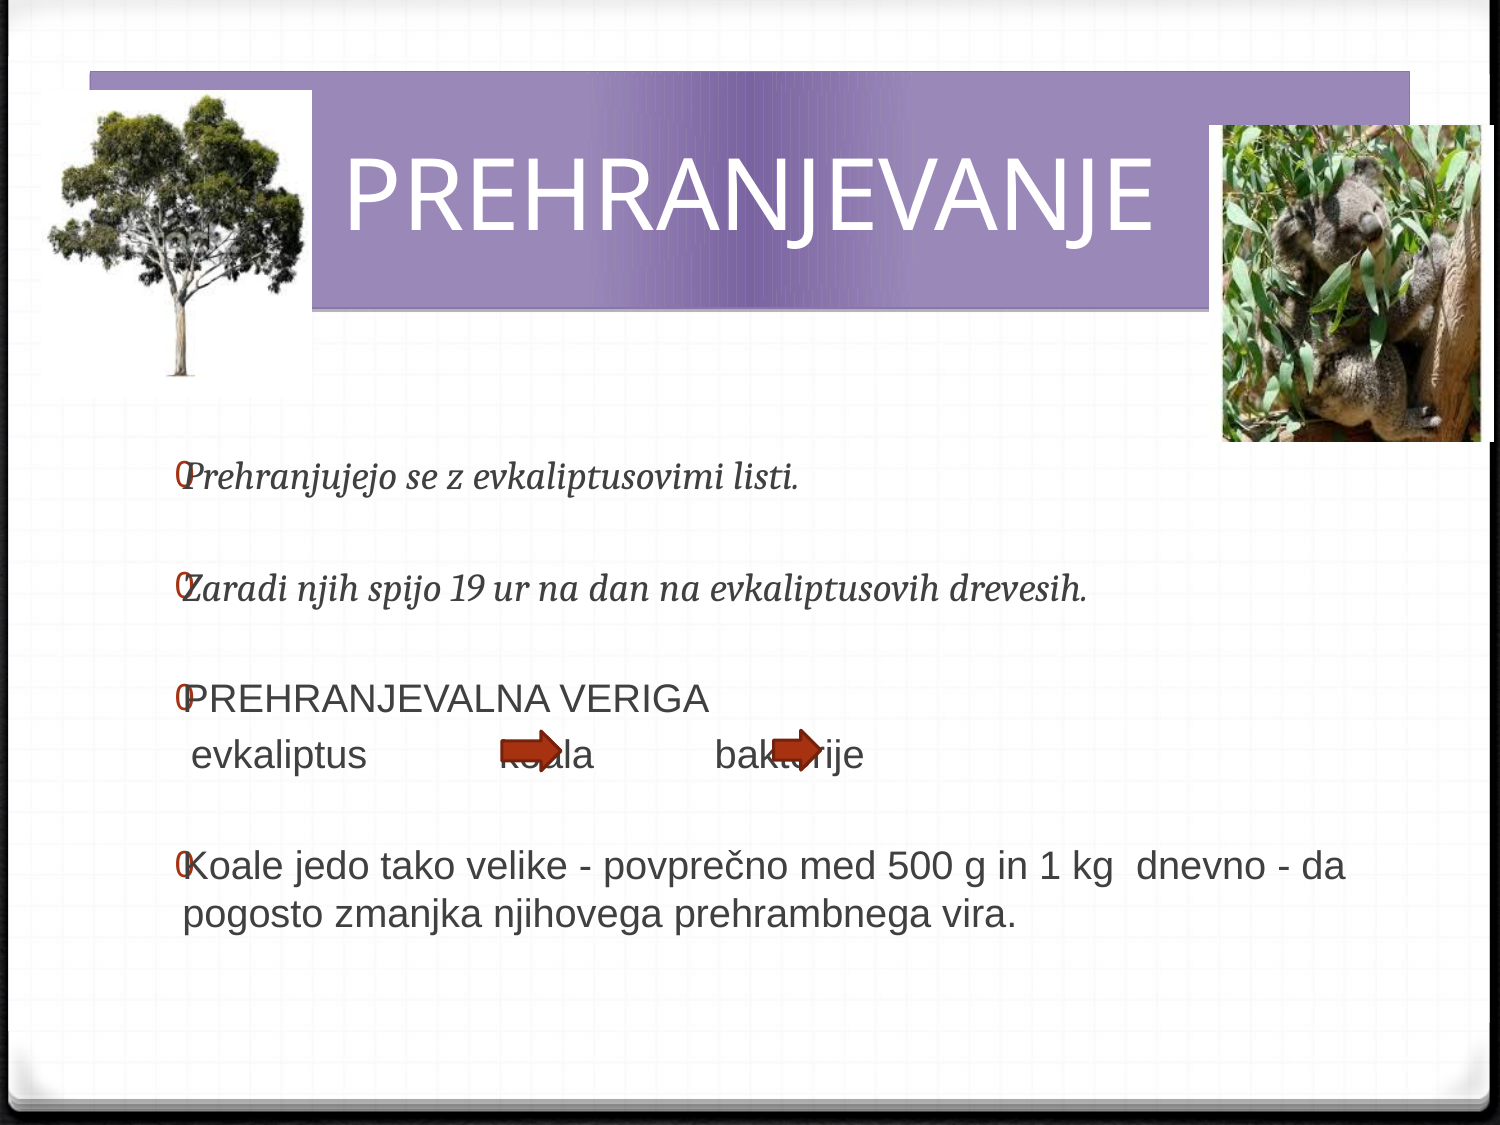

# PREHRANJEVANJE
Prehranjujejo se z evkaliptusovimi listi.
Zaradi njih spijo 19 ur na dan na evkaliptusovih drevesih.
PREHRANJEVALNA VERIGA
	evkaliptus koala bakterije
Koale jedo tako velike - povprečno med 500 g in 1 kg dnevno - da pogosto zmanjka njihovega prehrambnega vira.